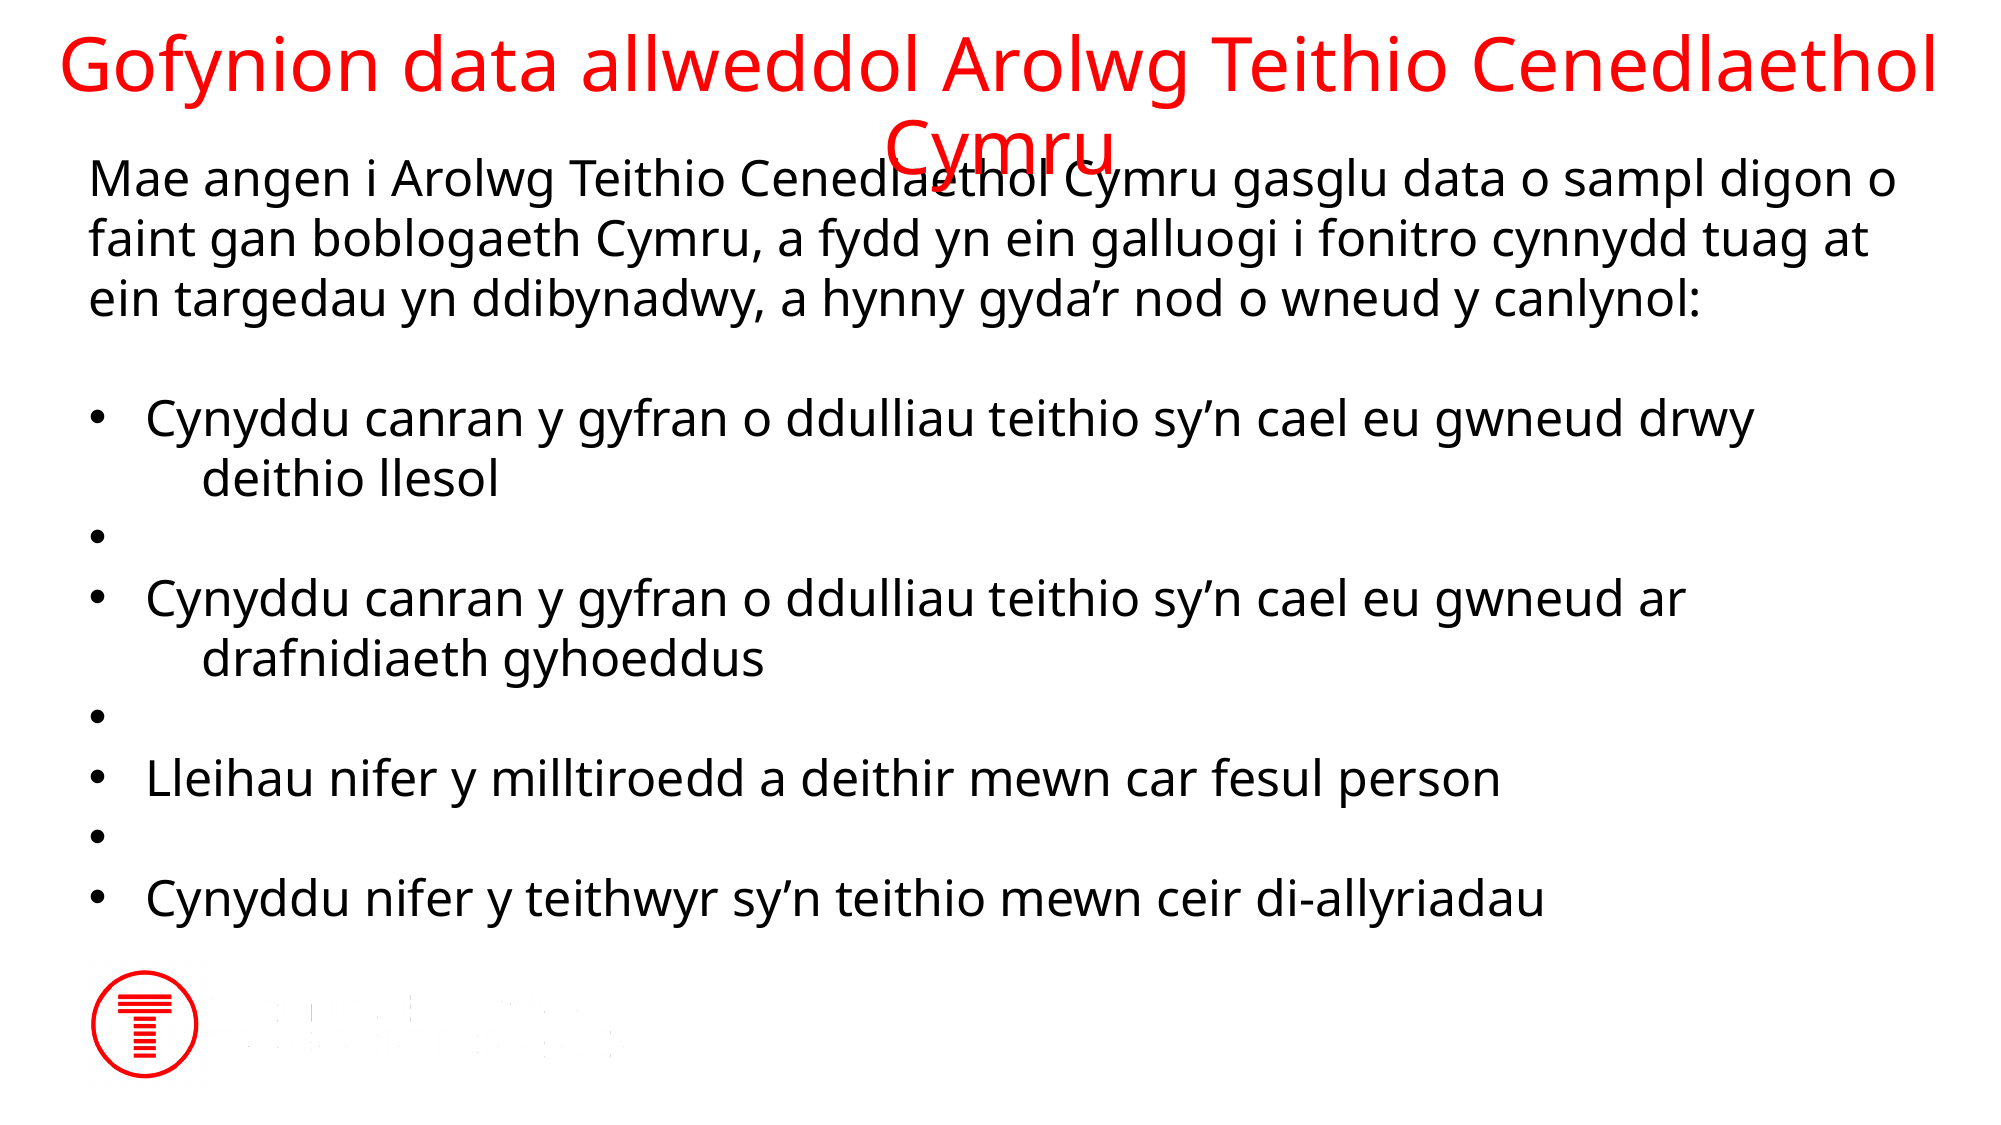

Gofynion data allweddol Arolwg Teithio Cenedlaethol Cymru
Mae angen i Arolwg Teithio Cenedlaethol Cymru gasglu data o sampl digon o faint gan boblogaeth Cymru, a fydd yn ein galluogi i fonitro cynnydd tuag at ein targedau yn ddibynadwy, a hynny gyda’r nod o wneud y canlynol:
Cynyddu canran y gyfran o ddulliau teithio sy’n cael eu gwneud drwy deithio llesol
Cynyddu canran y gyfran o ddulliau teithio sy’n cael eu gwneud ar drafnidiaeth gyhoeddus
Lleihau nifer y milltiroedd a deithir mewn car fesul person
Cynyddu nifer y teithwyr sy’n teithio mewn ceir di-allyriadau